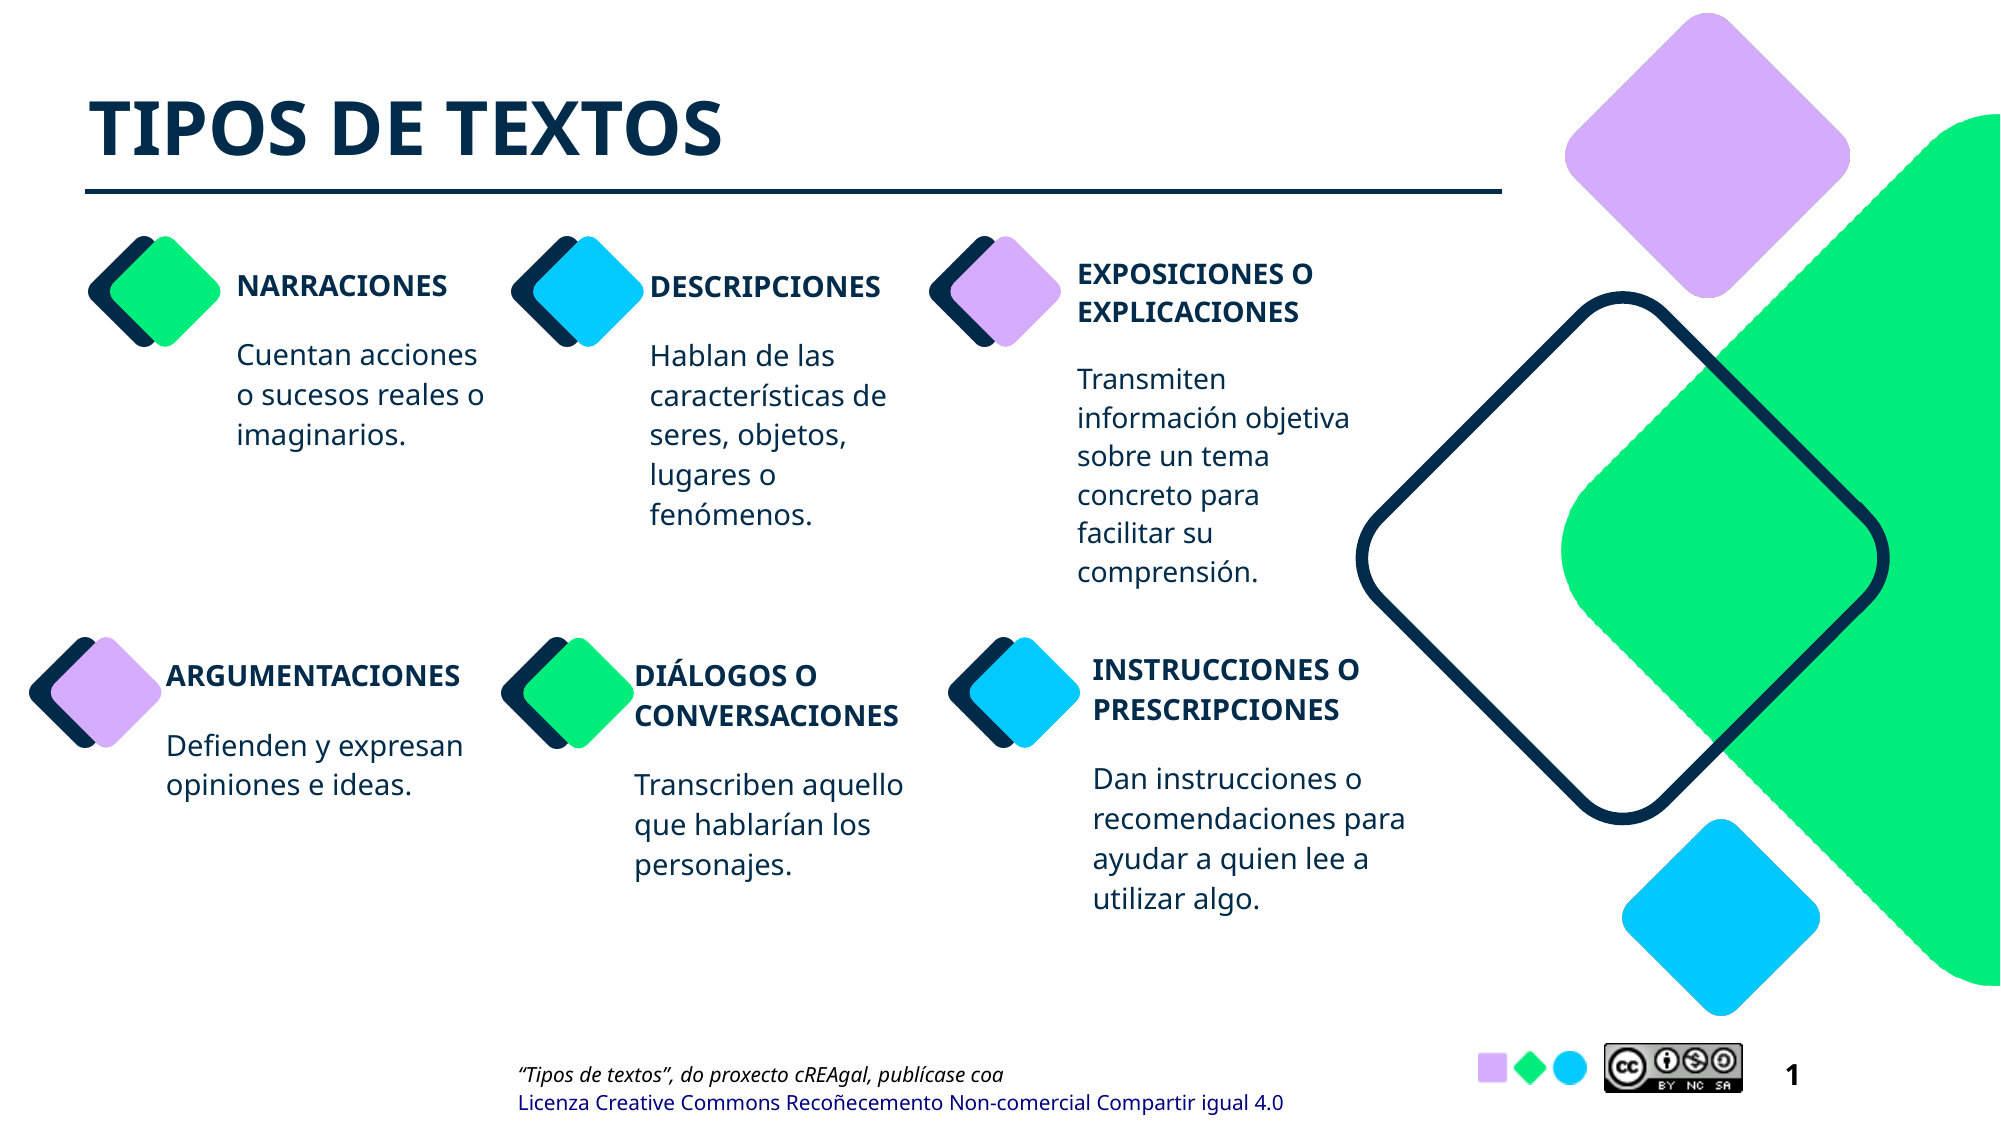

# TIPOS DE TEXTOS
EXPOSICIONES O EXPLICACIONES
Transmiten información objetiva sobre un tema concreto para facilitar su comprensión.
NARRACIONES
Cuentan acciones o sucesos reales o imaginarios.
DESCRIPCIONES
Hablan de las características de seres, objetos, lugares o fenómenos.
INSTRUCCIONES O PRESCRIPCIONES
Dan instrucciones o recomendaciones para ayudar a quien lee a utilizar algo.
ARGUMENTACIONES
Defienden y expresan opiniones e ideas.
DIÁLOGOS O CONVERSACIONES
Transcriben aquello que hablarían los personajes.
“Tipos de textos”, do proxecto cREAgal, publícase coaLicenza Creative Commons Recoñecemento Non-comercial Compartir igual 4.0